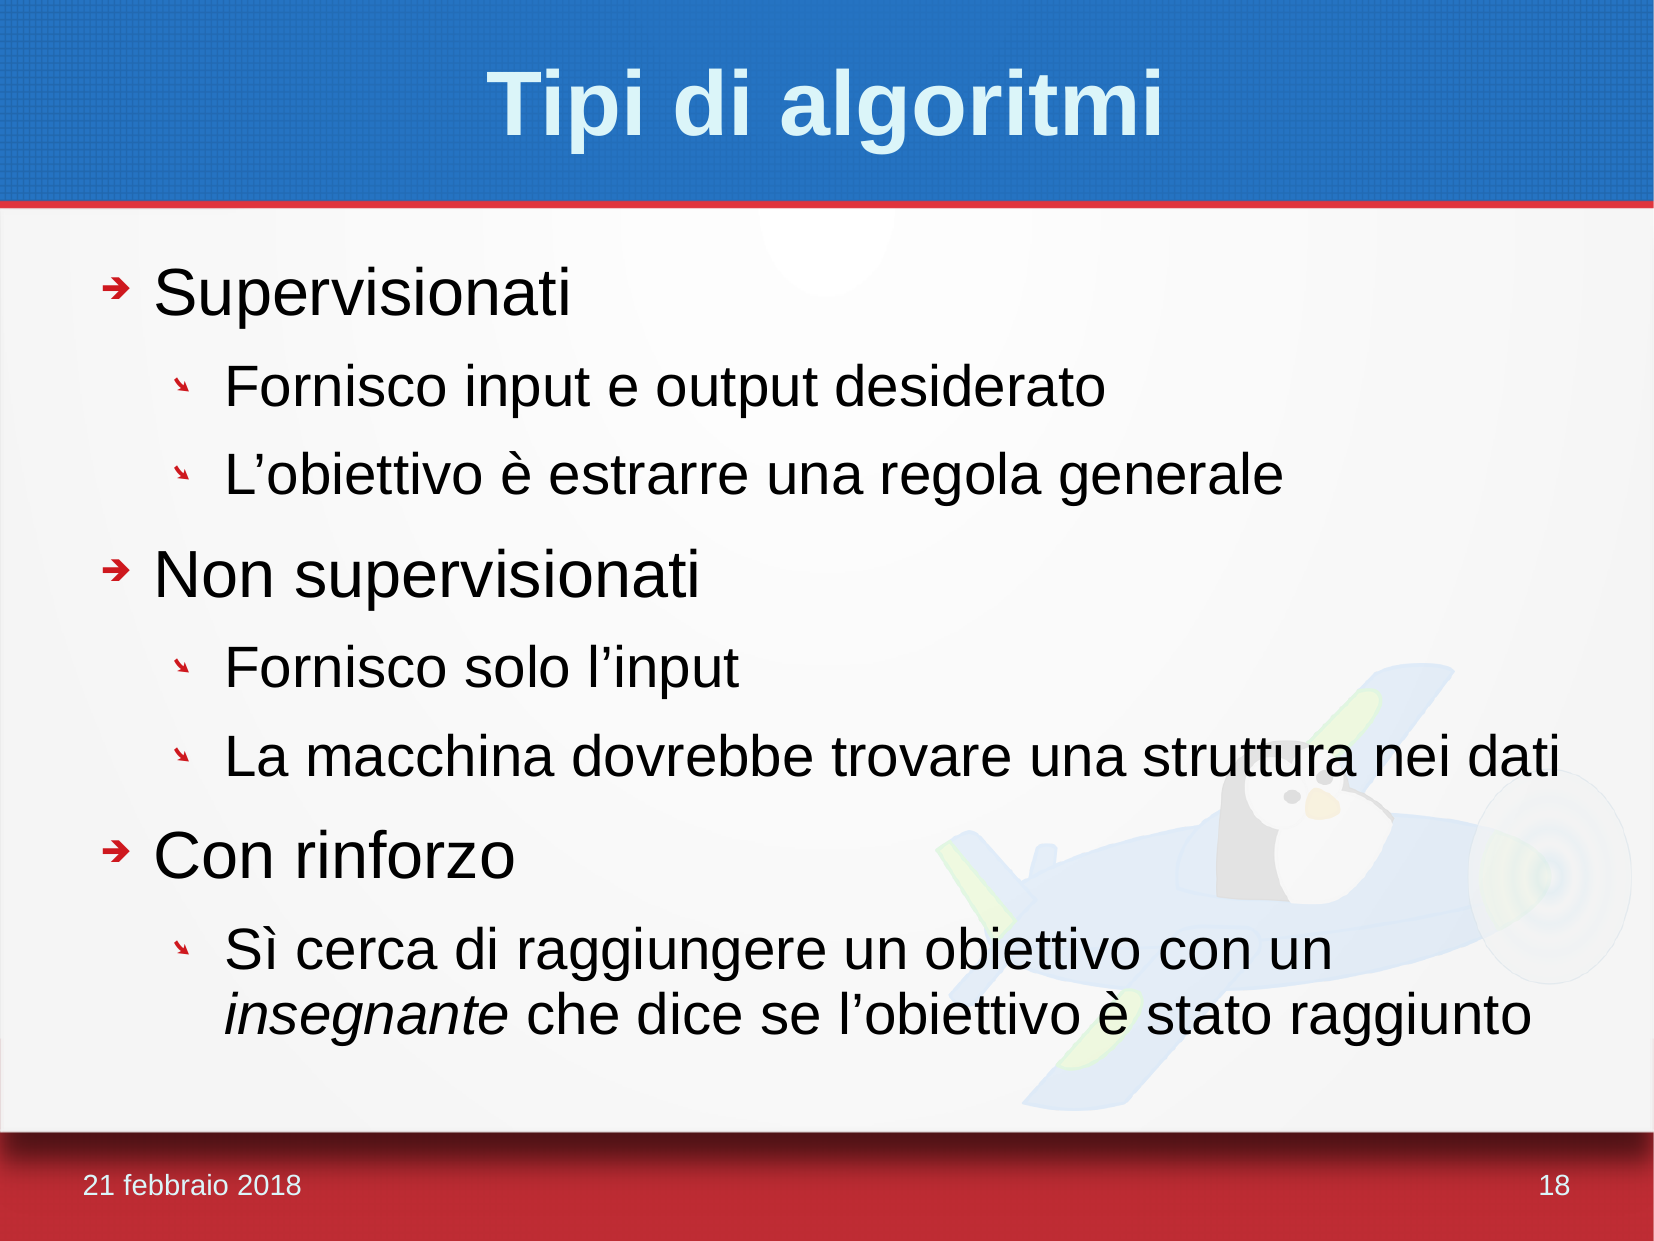

# Tipi di algoritmi
Supervisionati
Fornisco input e output desiderato
L’obiettivo è estrarre una regola generale
Non supervisionati
Fornisco solo l’input
La macchina dovrebbe trovare una struttura nei dati
Con rinforzo
Sì cerca di raggiungere un obiettivo con un insegnante che dice se l’obiettivo è stato raggiunto
21 febbraio 2018
18